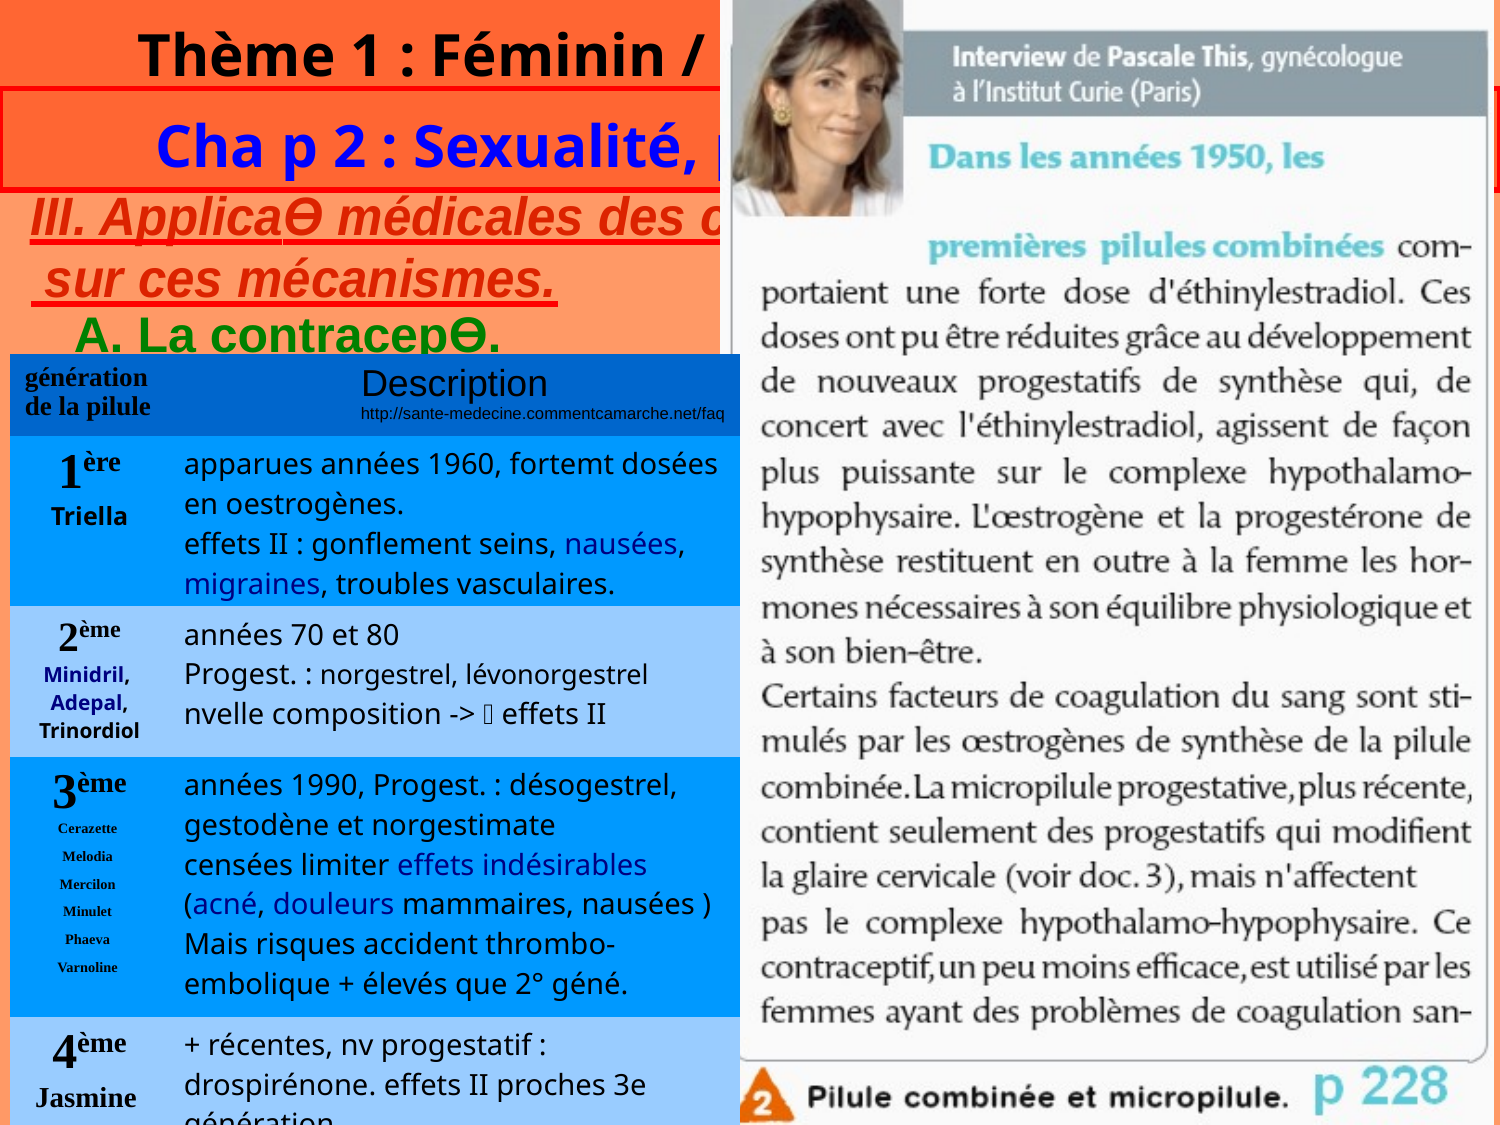

Thème 1 : Féminin / masculin
Cha p 2 : Sexualité, procréation et plaisir.
A. La contracepƟ.
| génération de la pilule | Description http://sante-medecine.commentcamarche.net/faq |
| --- | --- |
| 1ère Triella | apparues années 1960, fortemt dosées en oestrogènes. effets II : gonflement seins, nausées, migraines, troubles vasculaires. |
| 2ème Minidril, Adepal, Trinordiol | années 70 et 80 Progest. : norgestrel, lévonorgestrel nvelle composition ->  effets II |
| 3ème Cerazette Melodia Mercilon Minulet Phaeva Varnoline | années 1990, Progest. : désogestrel, gestodène et norgestimate censées limiter effets indésirables (acné, douleurs mammaires, nausées ) Mais risques accident thrombo-embolique + élevés que 2° géné. |
| 4ème Jasmine | + récentes, nv progestatif : drospirénone. effets II proches 3e génération |